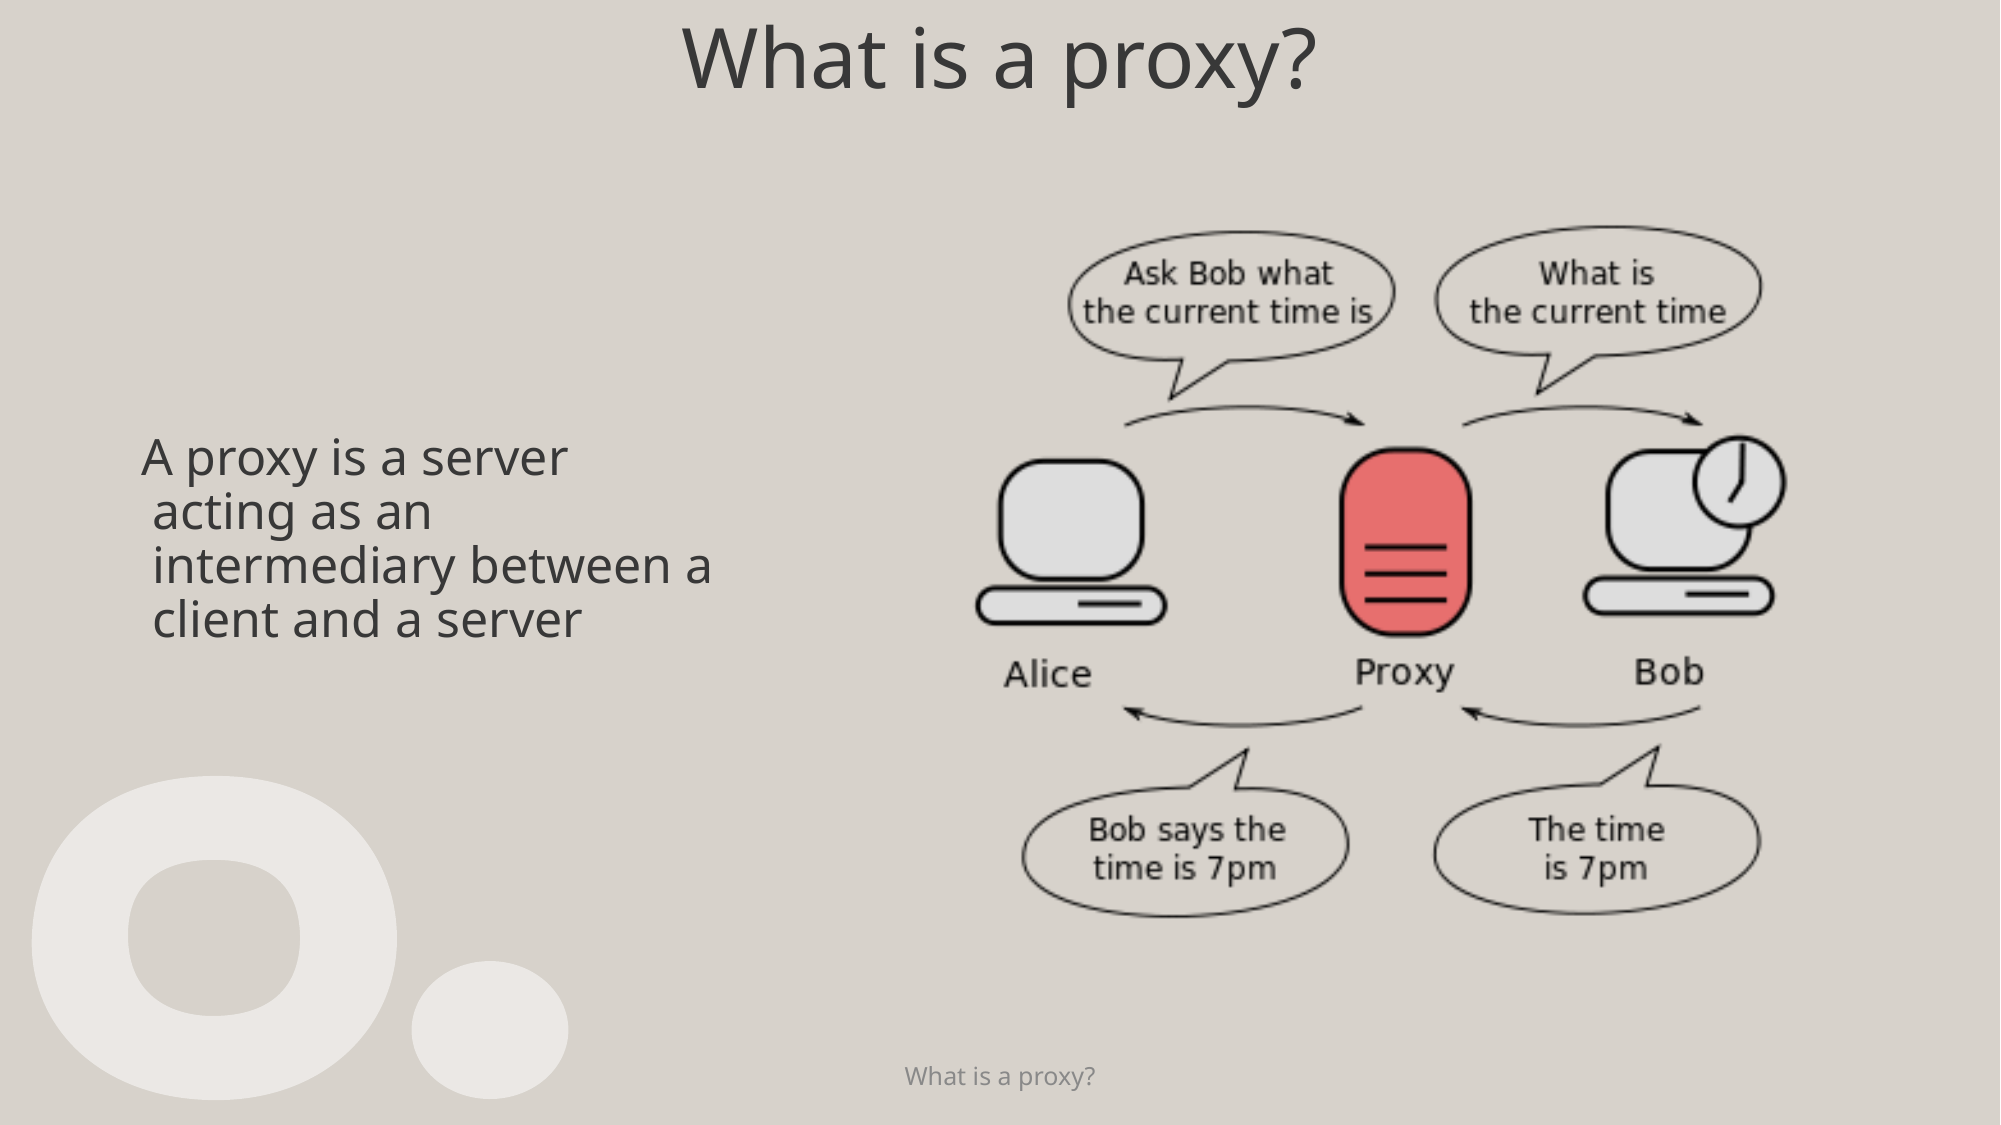

What is a proxy?
# A proxy is a server acting as an intermediary between a client and a server
What is a proxy?